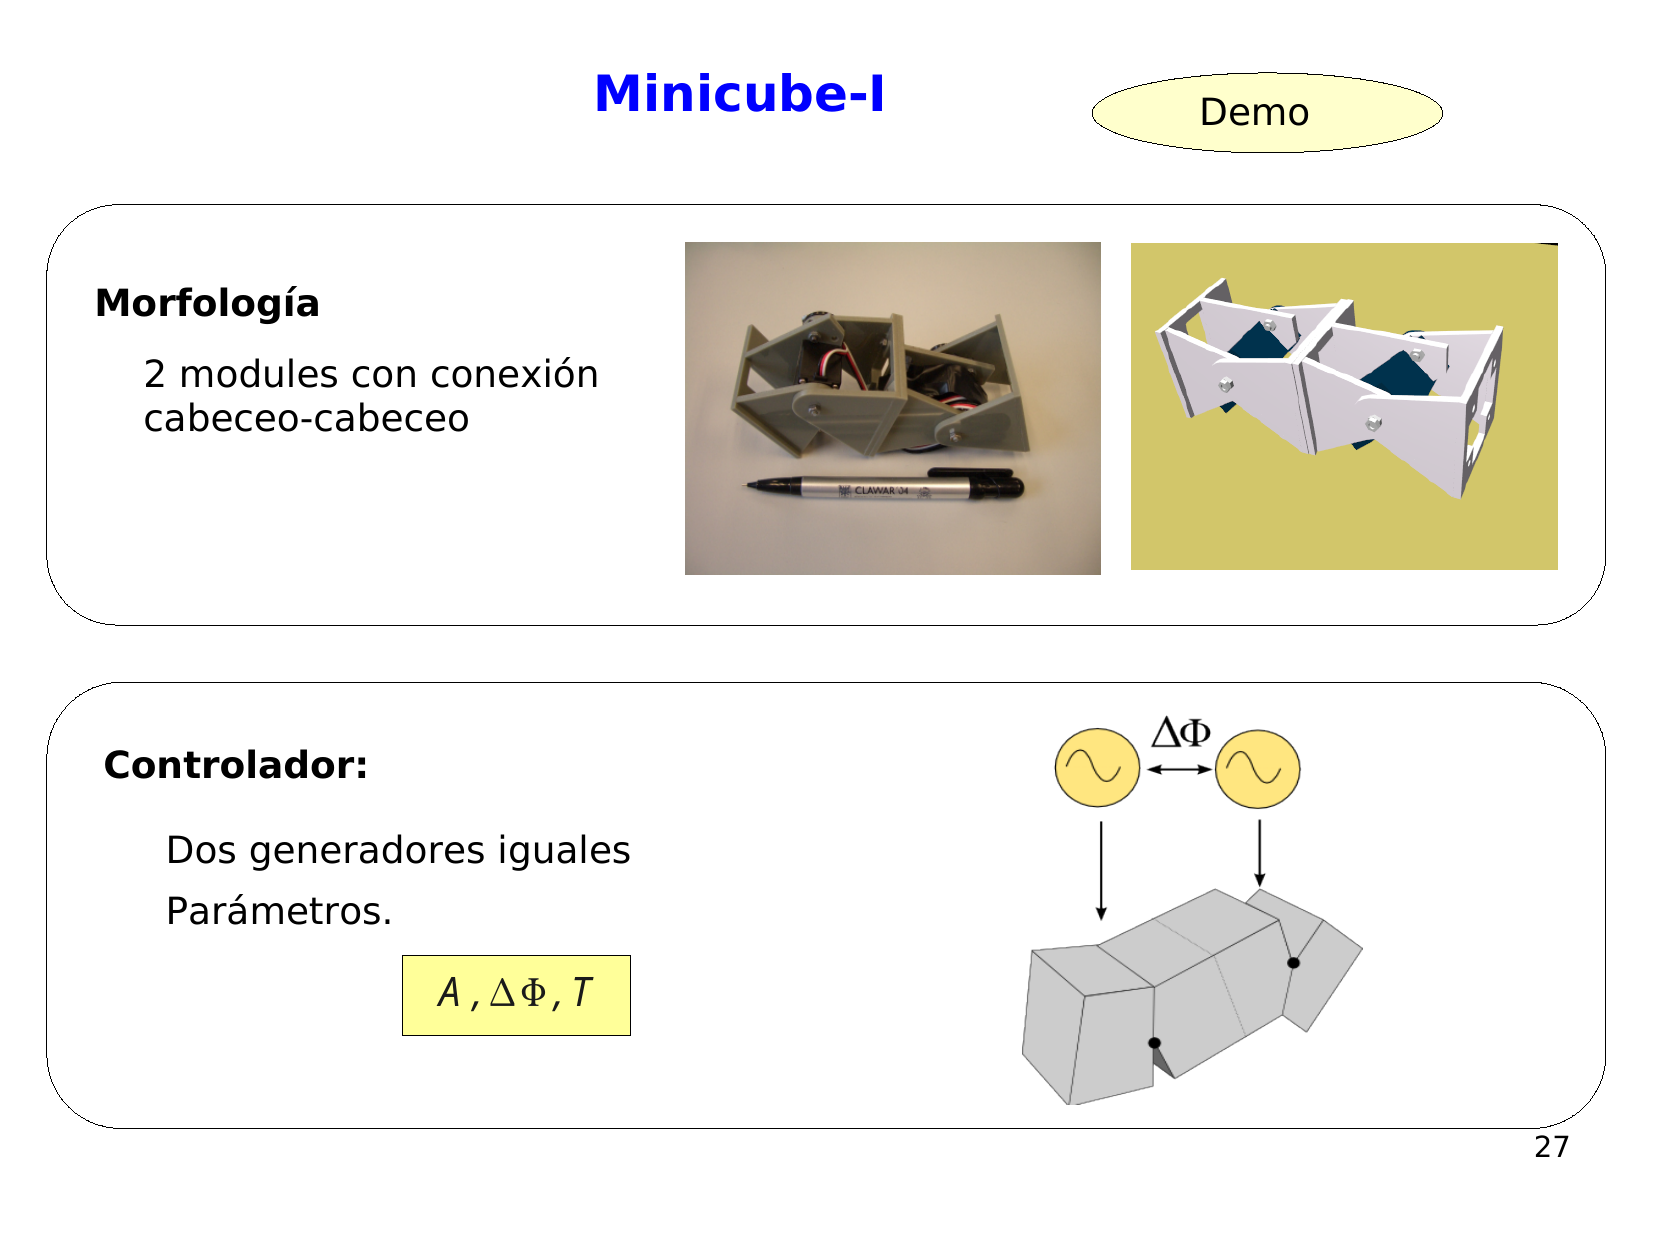

Minicube-I
Demo
 Morfología
2 modules con conexión cabeceo-cabeceo
 Controlador:
 Dos generadores iguales
 Parámetros.
27